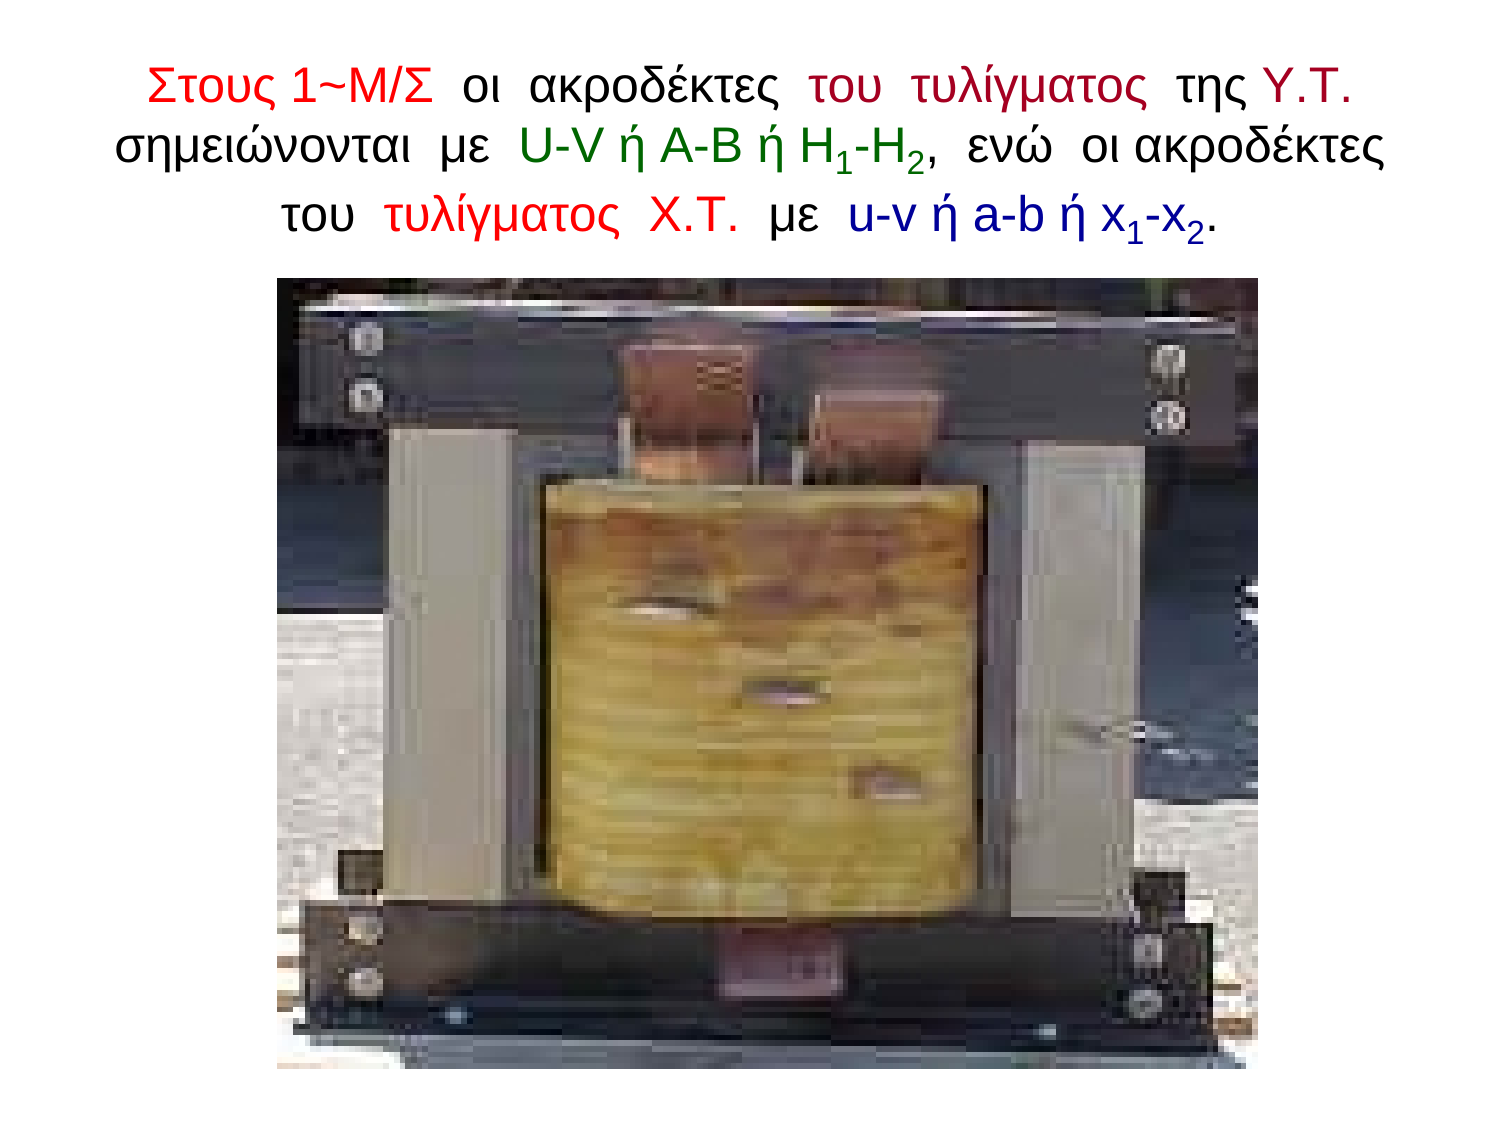

# Στους 1~Μ/Σ οι ακροδέκτες του τυλίγματος της Υ.Τ. σημειώνονται με U-V ή A-B ή H1-H2, ενώ οι ακροδέκτες του τυλίγματος Χ.Τ. με u-v ή a-b ή x1-x2.